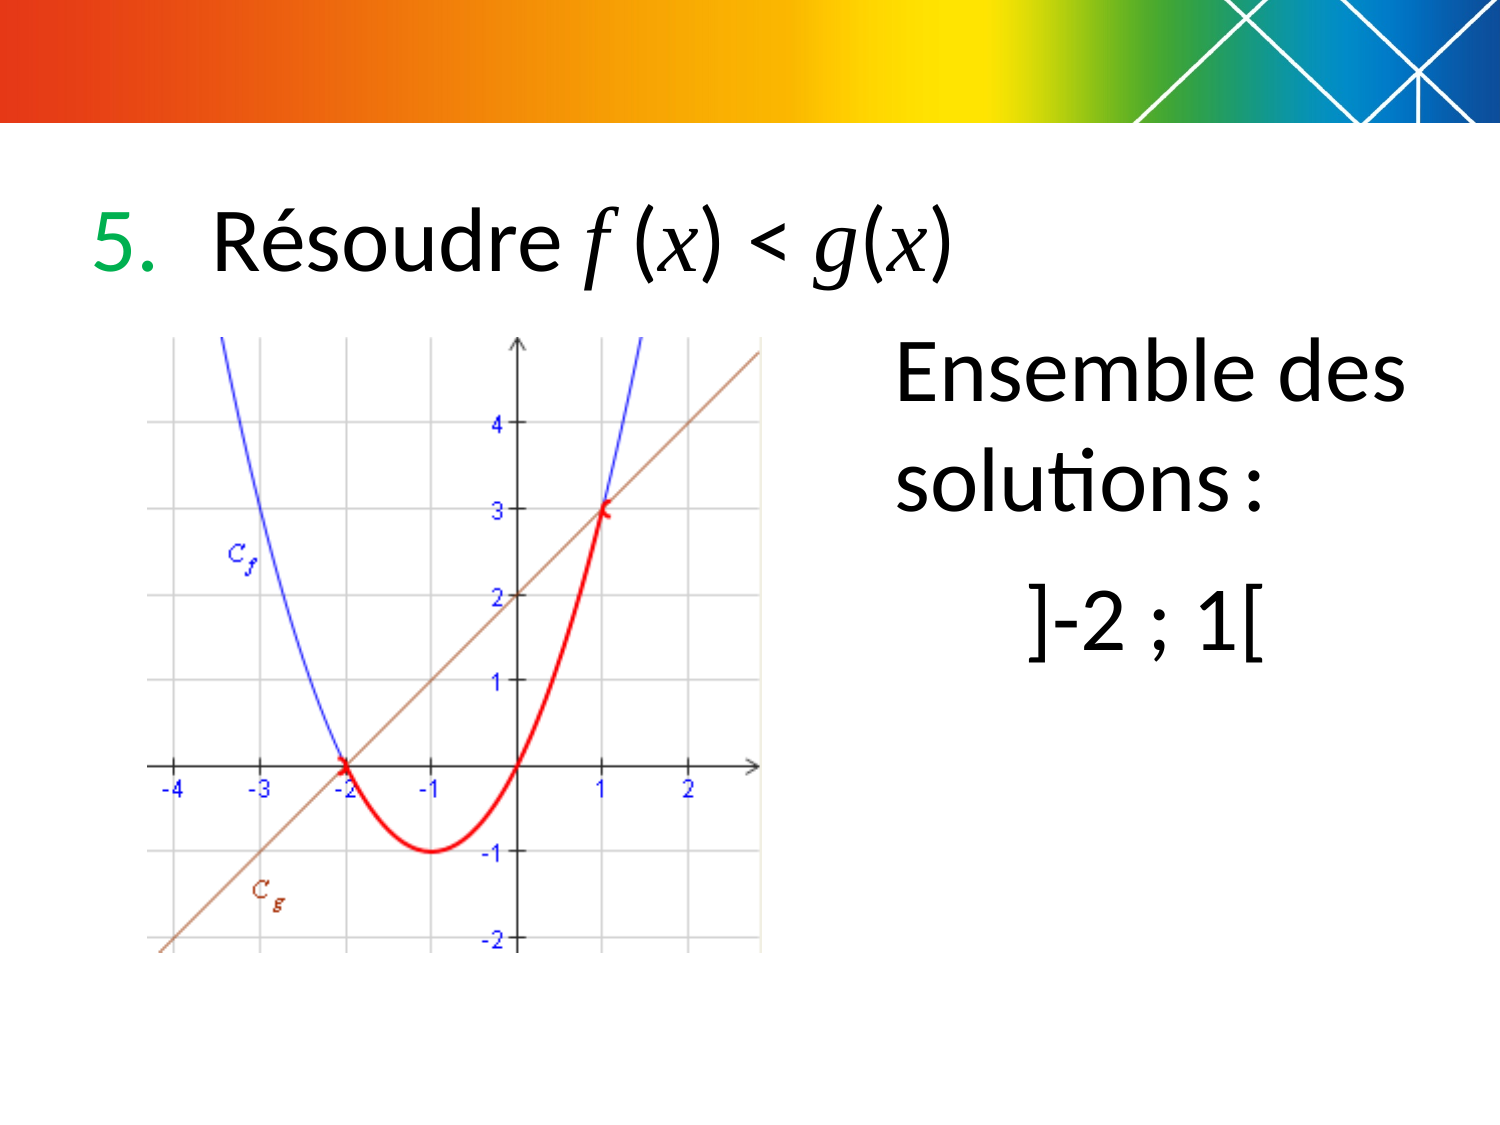

# Résoudre f (x) < g(x)
Ensemble des
solutions :
]-2 ; 1[